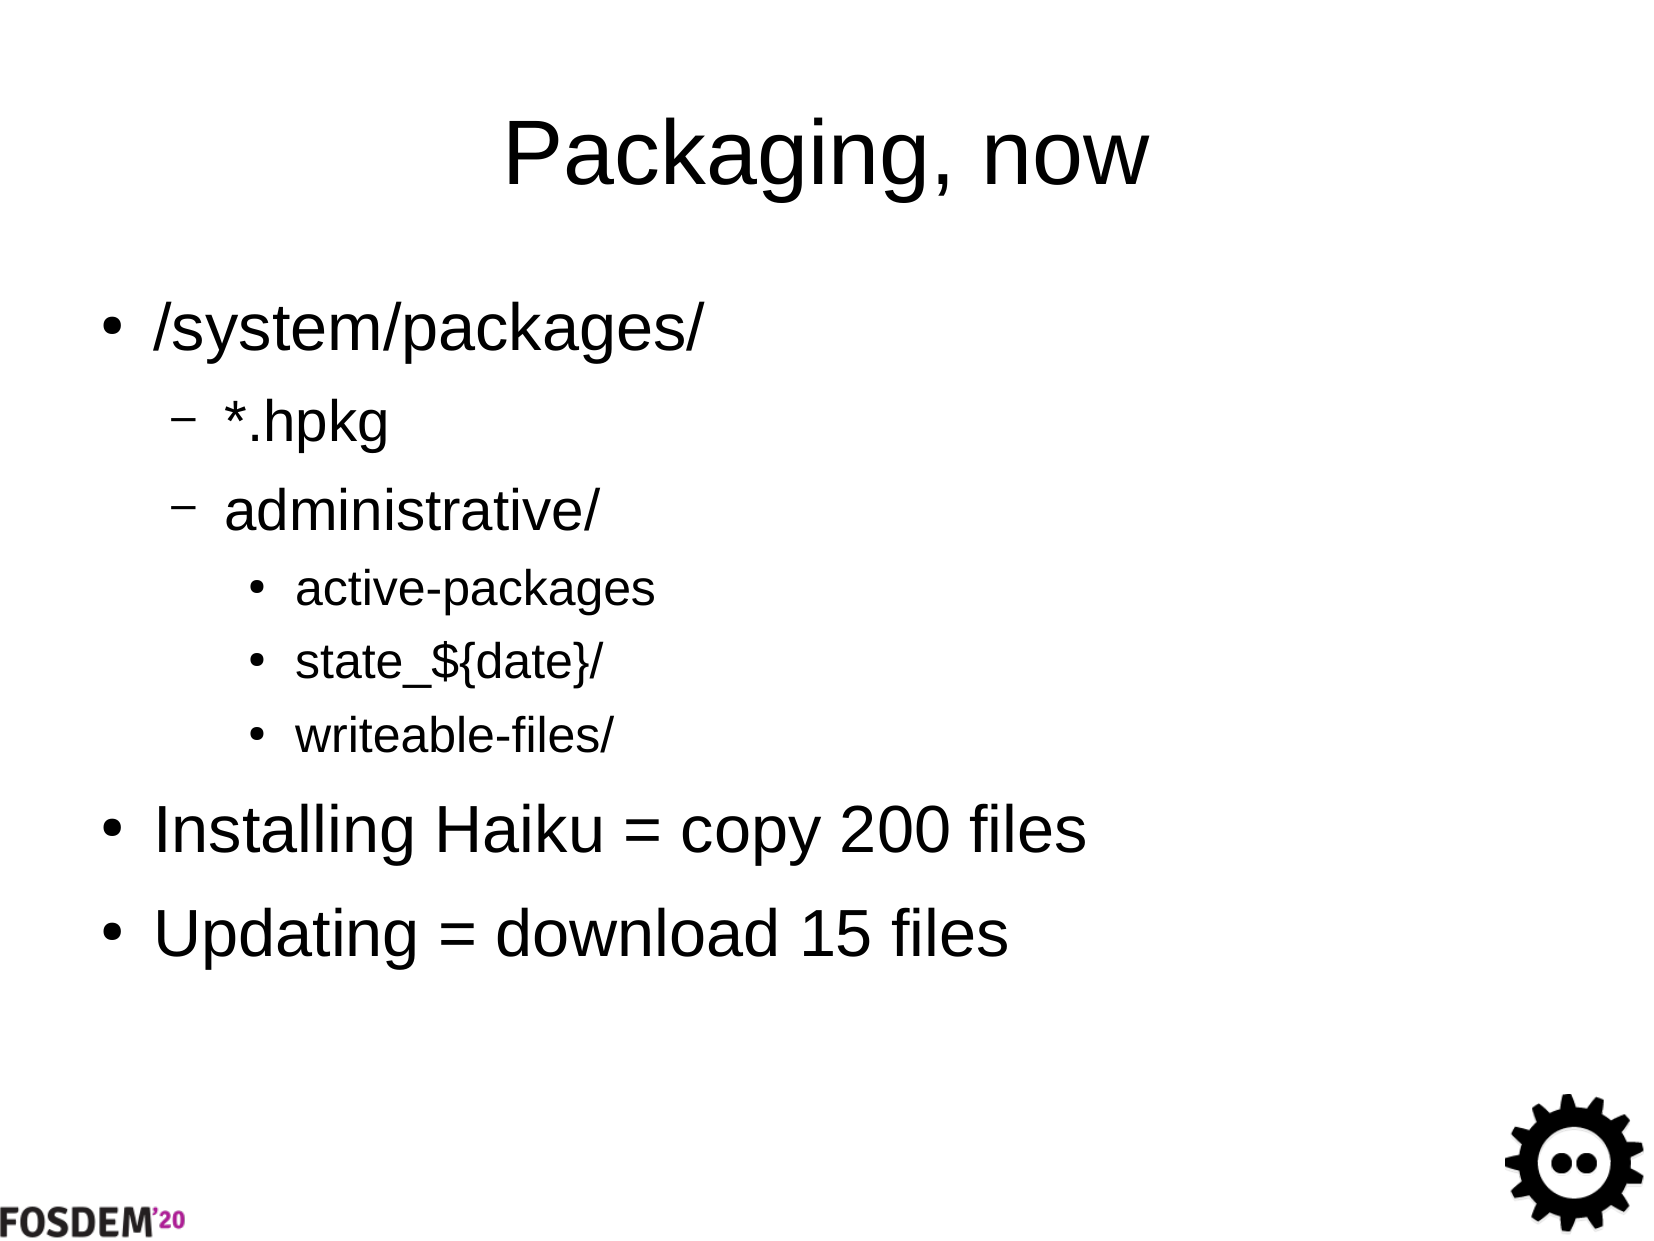

# Packaging, now
/system/packages/
*.hpkg
administrative/
active-packages
state_${date}/
writeable-files/
Installing Haiku = copy 200 files
Updating = download 15 files